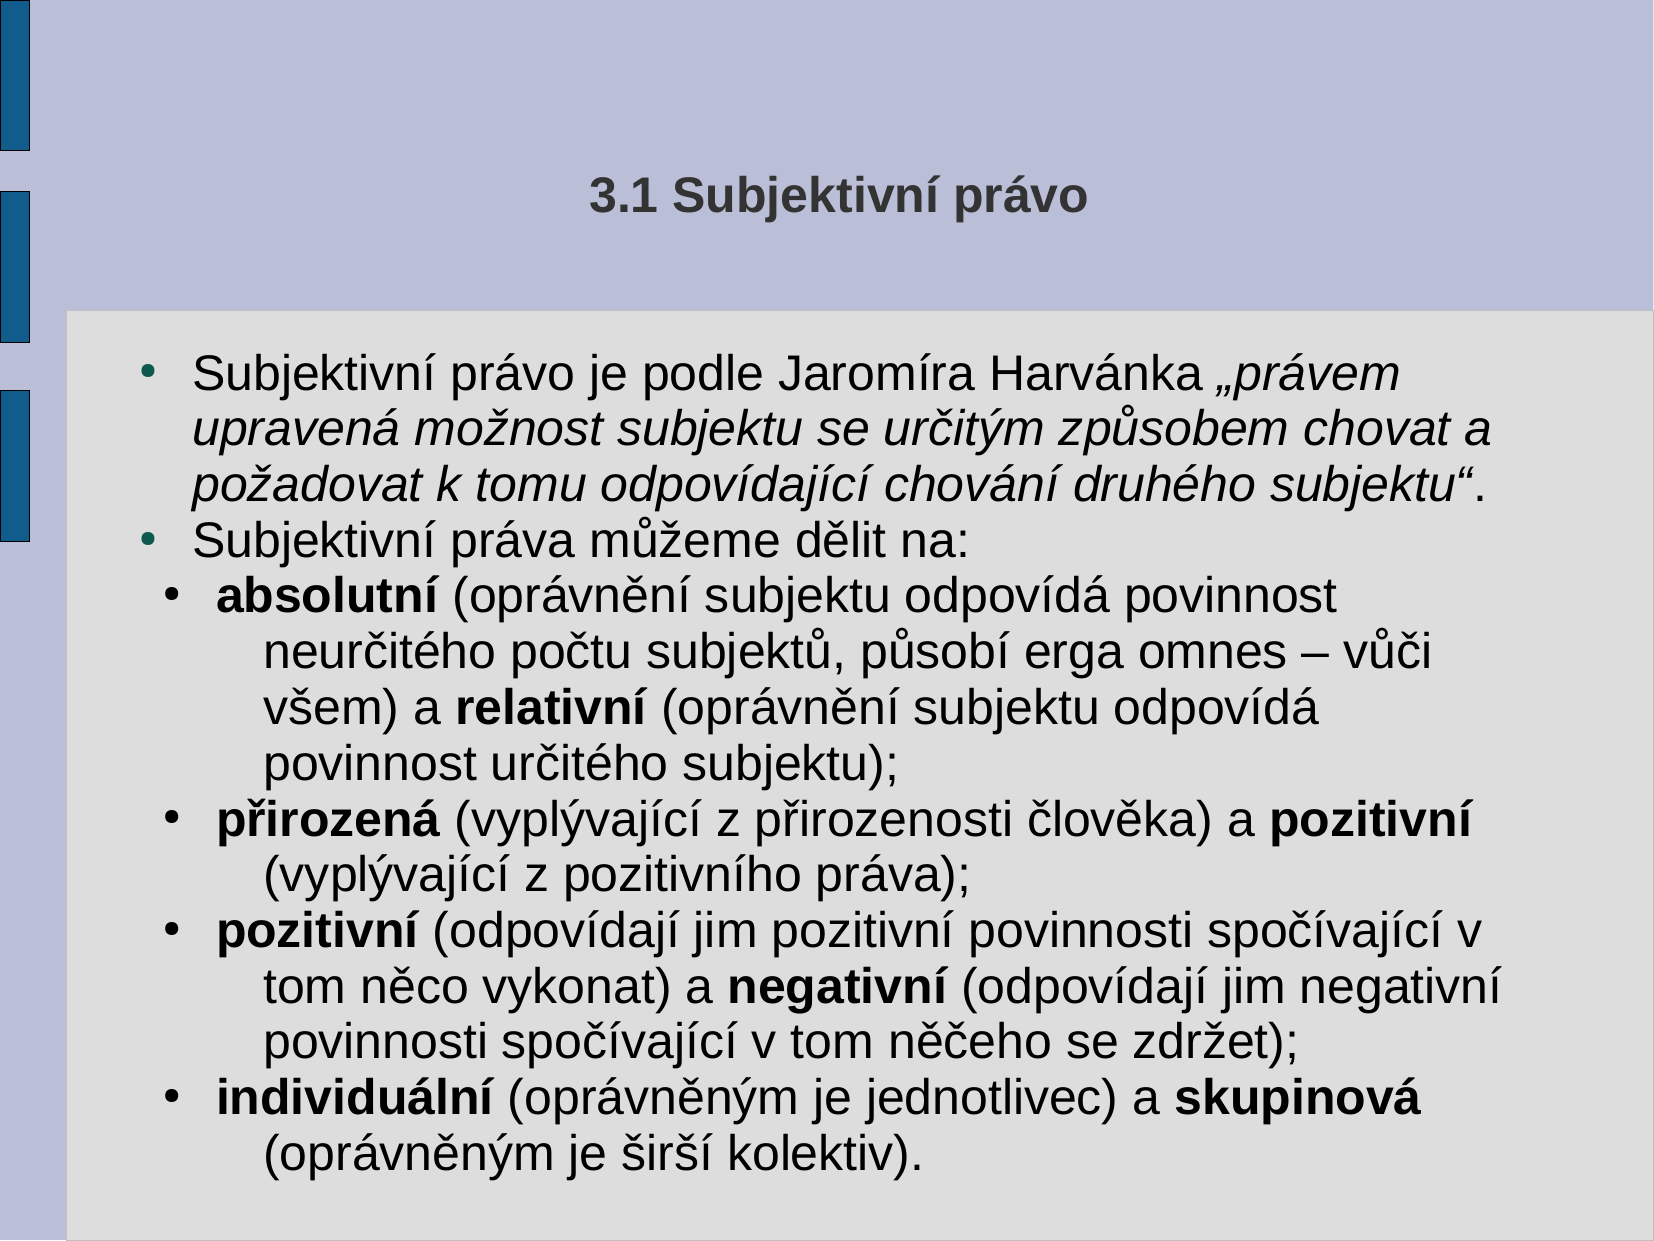

# 3.1 Subjektivní právo
Subjektivní právo je podle Jaromíra Harvánka „právem upravená možnost subjektu se určitým způsobem chovat a požadovat k tomu odpovídající chování druhého subjektu“.
Subjektivní práva můžeme dělit na:
absolutní (oprávnění subjektu odpovídá povinnost neurčitého počtu subjektů, působí erga omnes – vůči všem) a relativní (oprávnění subjektu odpovídá povinnost určitého subjektu);
přirozená (vyplývající z přirozenosti člověka) a pozitivní (vyplývající z pozitivního práva);
pozitivní (odpovídají jim pozitivní povinnosti spočívající v tom něco vykonat) a negativní (odpovídají jim negativní povinnosti spočívající v tom něčeho se zdržet);
individuální (oprávněným je jednotlivec) a skupinová (oprávněným je širší kolektiv).